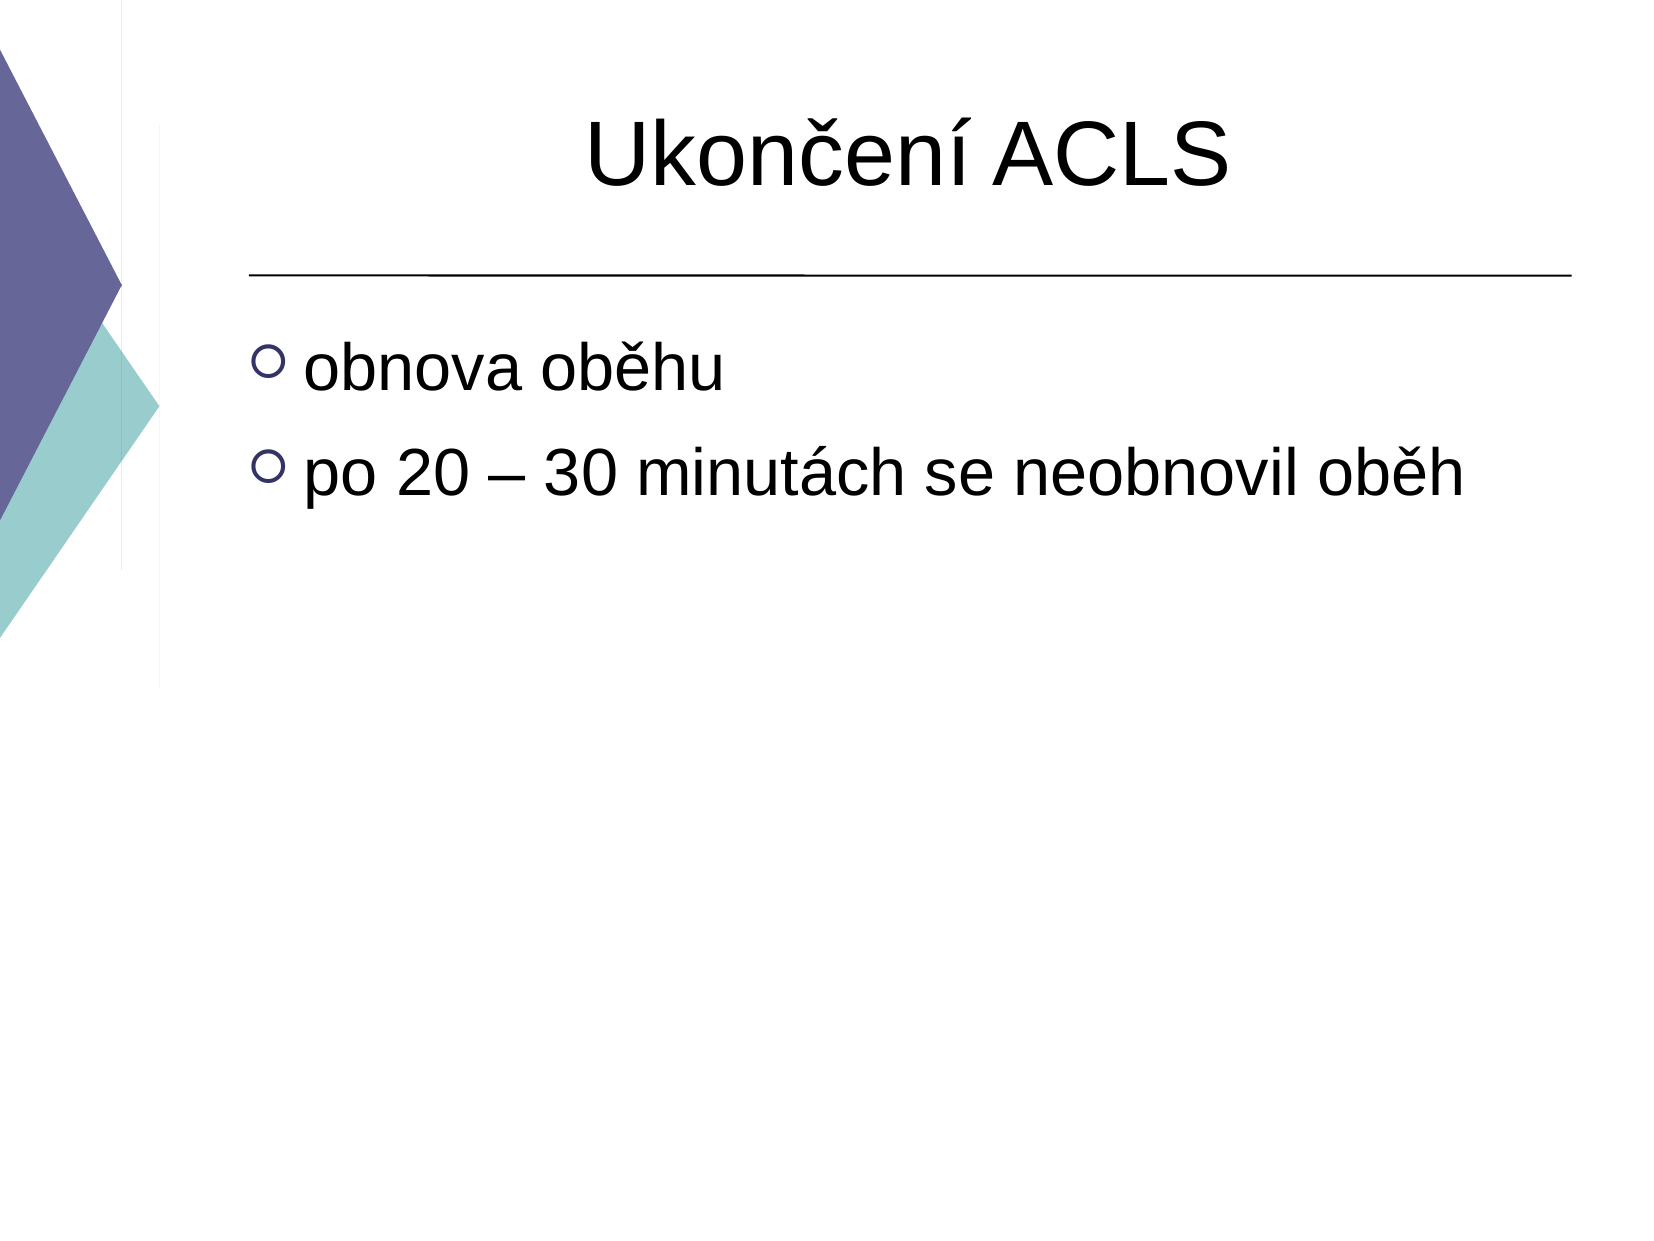

# Ukončení ACLS
obnova oběhu
po 20 – 30 minutách se neobnovil oběh